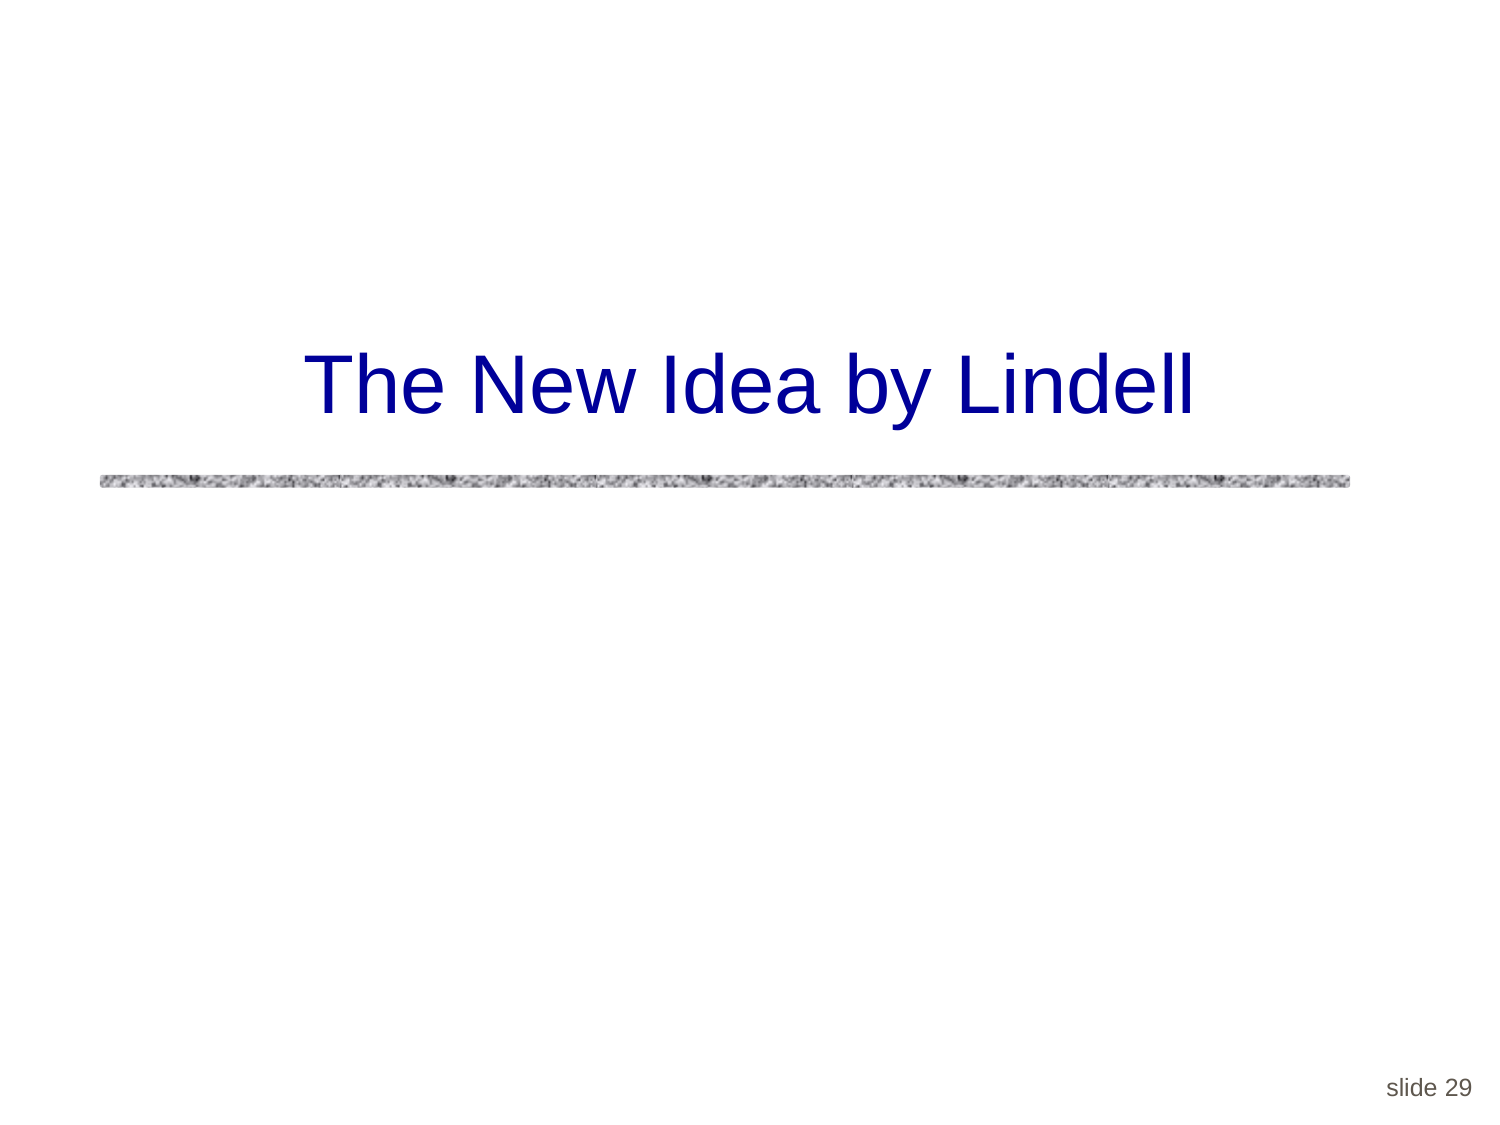

# The New Idea by Lindell
slide